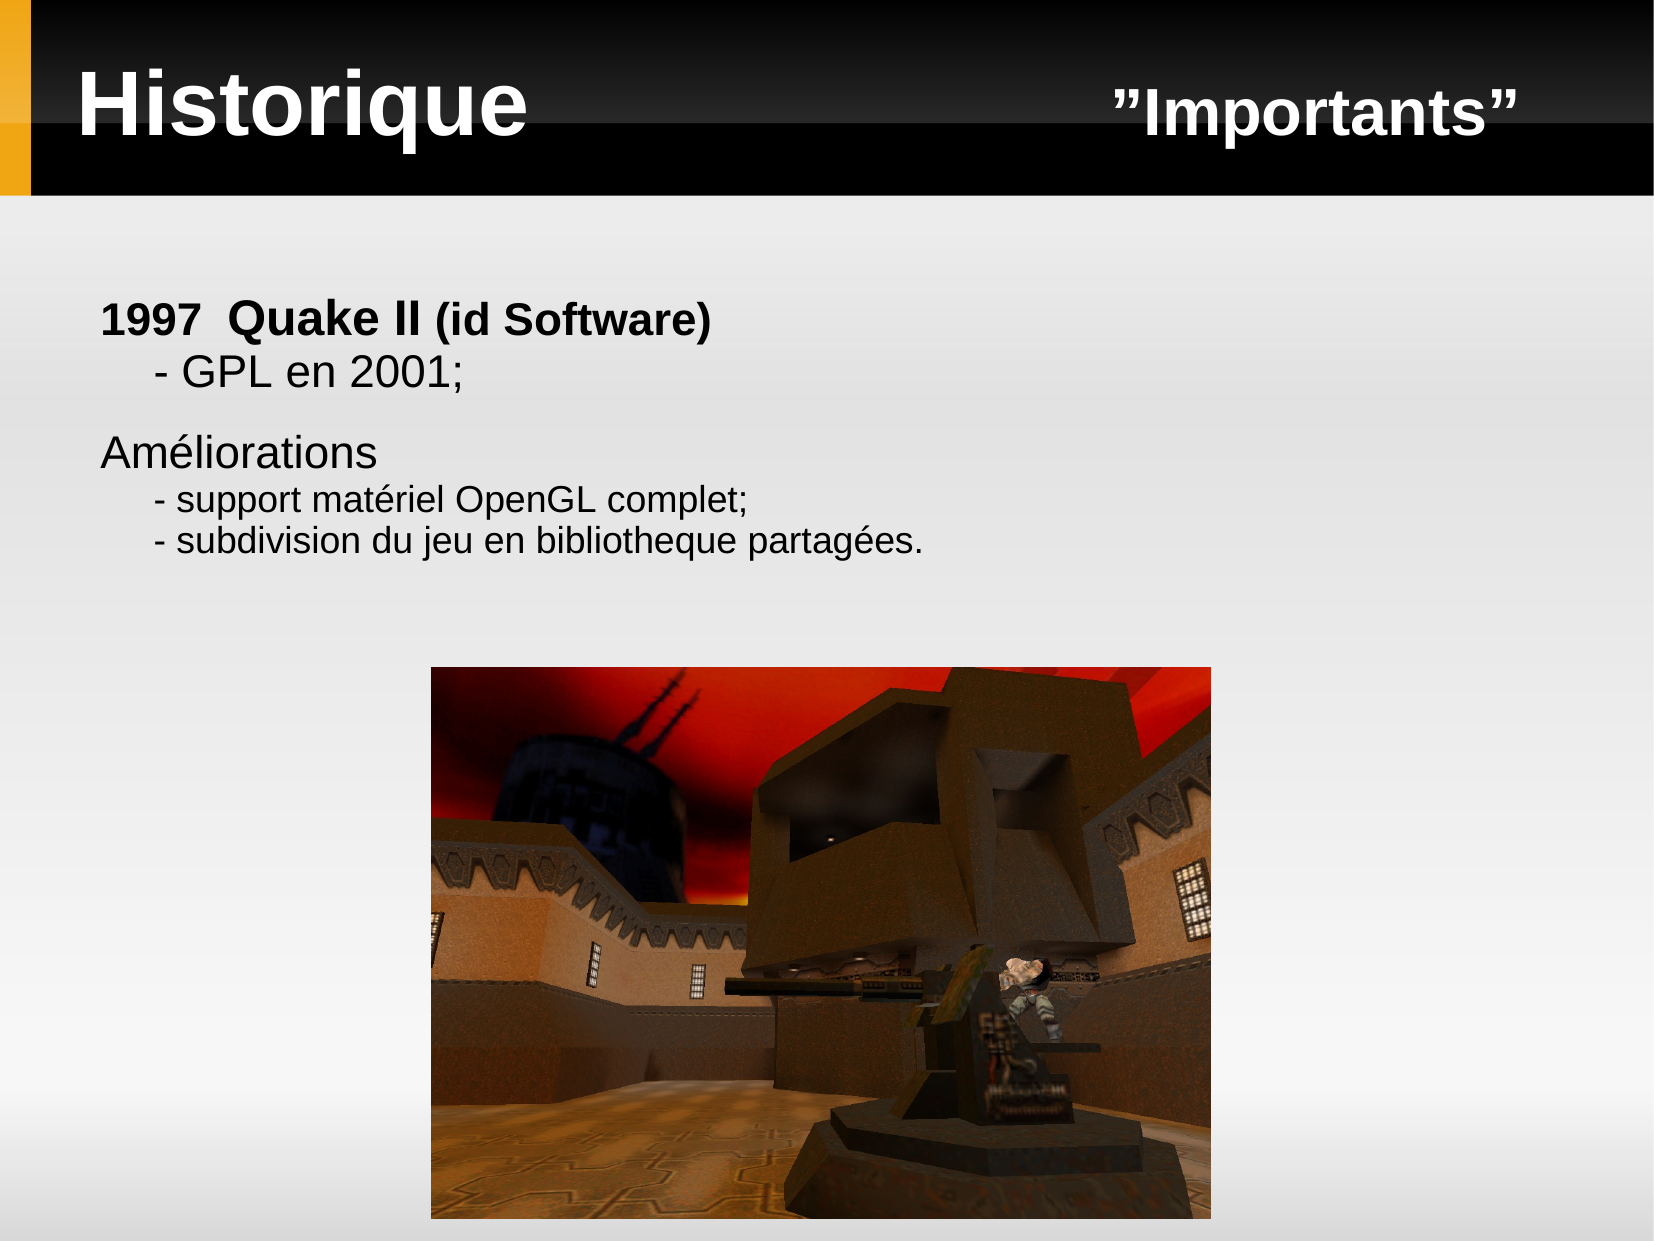

# Historique								”Importants”
1997	Quake II (id Software)
- GPL en 2001;
Améliorations
- support matériel OpenGL complet;
- subdivision du jeu en bibliotheque partagées.